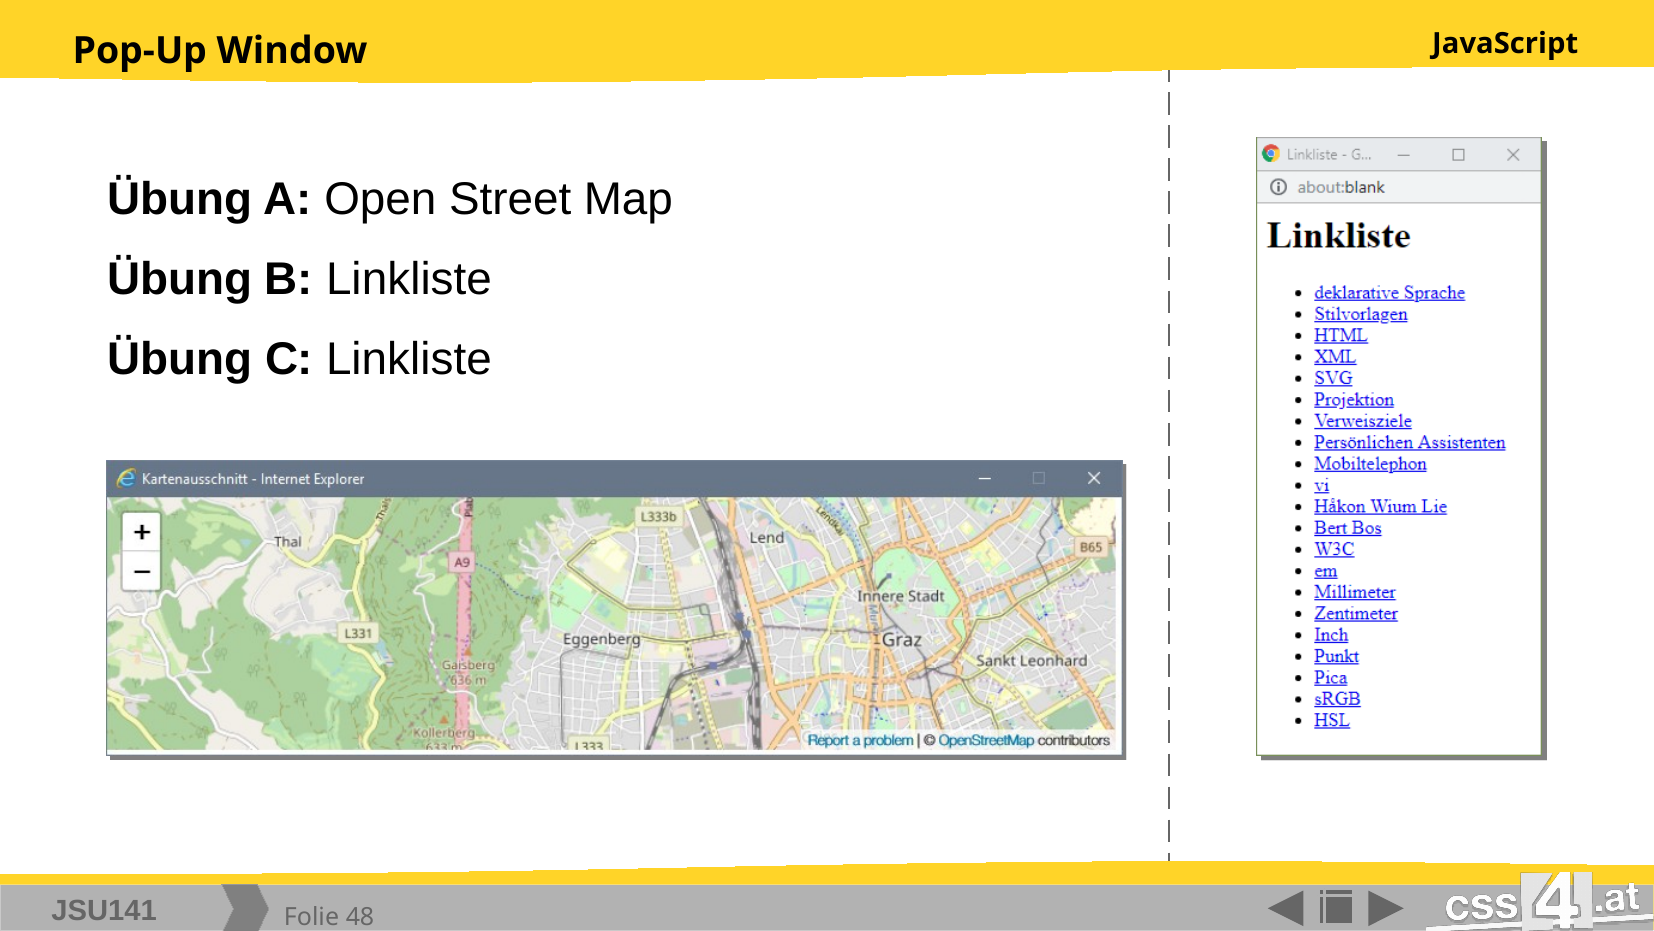

JavaScript
Pop-Up Window
Übung A: Open Street Map
Übung B: Linkliste
Übung C: Linkliste
JSU141
Folie